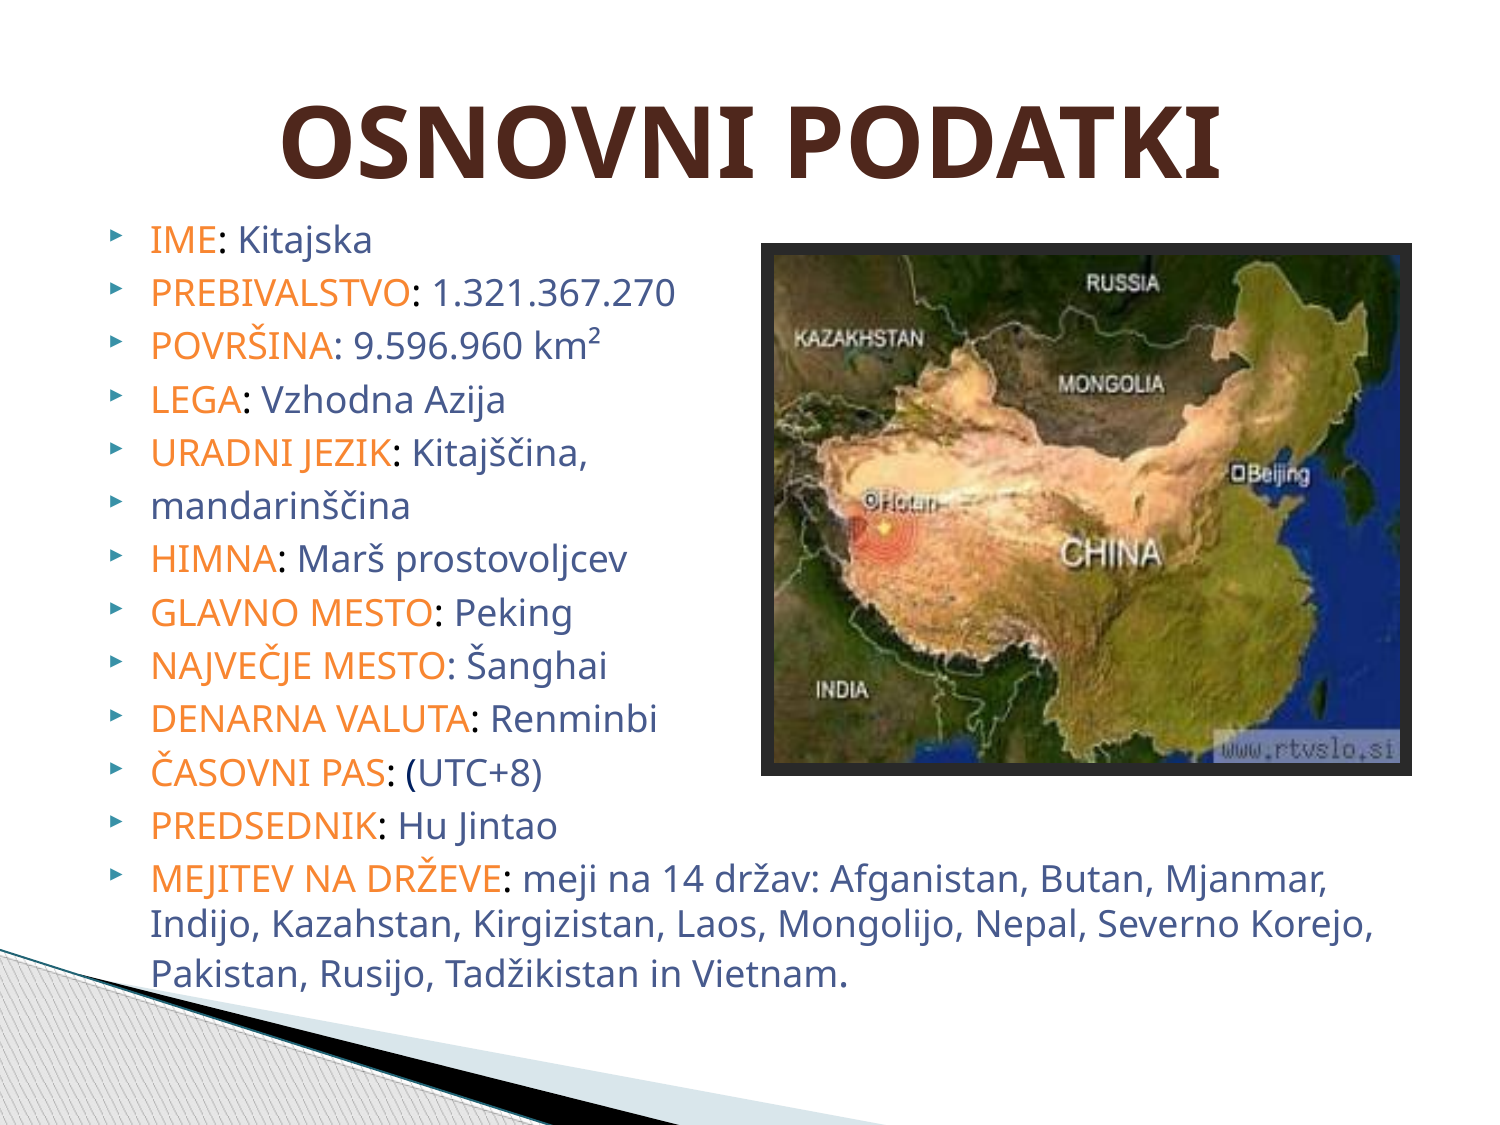

# OSNOVNI PODATKI
IME: Kitajska
PREBIVALSTVO: 1.321.367.270
POVRŠINA: 9.596.960 km²
LEGA: Vzhodna Azija
URADNI JEZIK: Kitajščina,
mandarinščina
HIMNA: Marš prostovoljcev
GLAVNO MESTO: Peking
NAJVEČJE MESTO: Šanghai
DENARNA VALUTA: Renminbi
ČASOVNI PAS: (UTC+8)
PREDSEDNIK: Hu Jintao
MEJITEV NA DRŽEVE: meji na 14 držav: Afganistan, Butan, Mjanmar, Indijo, Kazahstan, Kirgizistan, Laos, Mongolijo, Nepal, Severno Korejo, Pakistan, Rusijo, Tadžikistan in Vietnam.